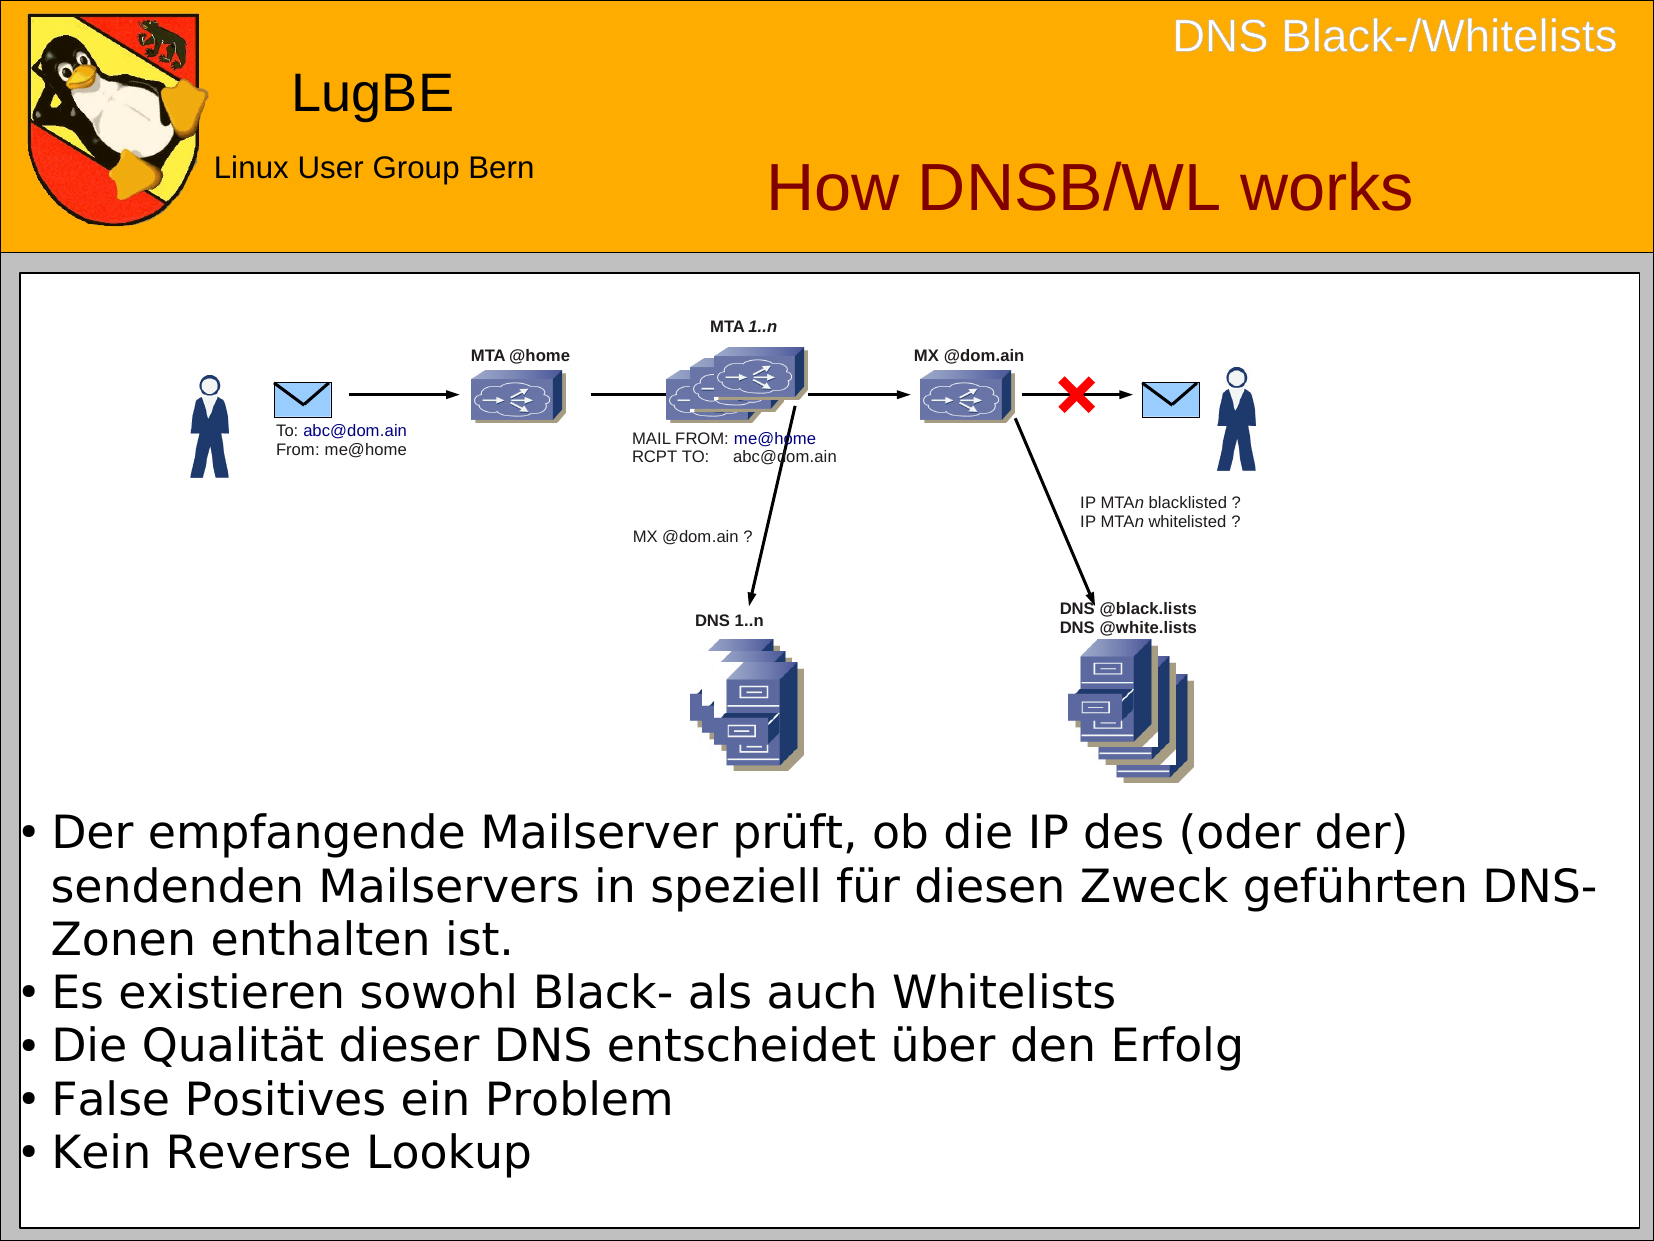

How DNSB/WL works
 Der empfangende Mailserver prüft, ob die IP des (oder der) sendenden Mailservers in speziell für diesen Zweck geführten DNS-Zonen enthalten ist.
 Es existieren sowohl Black- als auch Whitelists
 Die Qualität dieser DNS entscheidet über den Erfolg
 False Positives ein Problem
 Kein Reverse Lookup